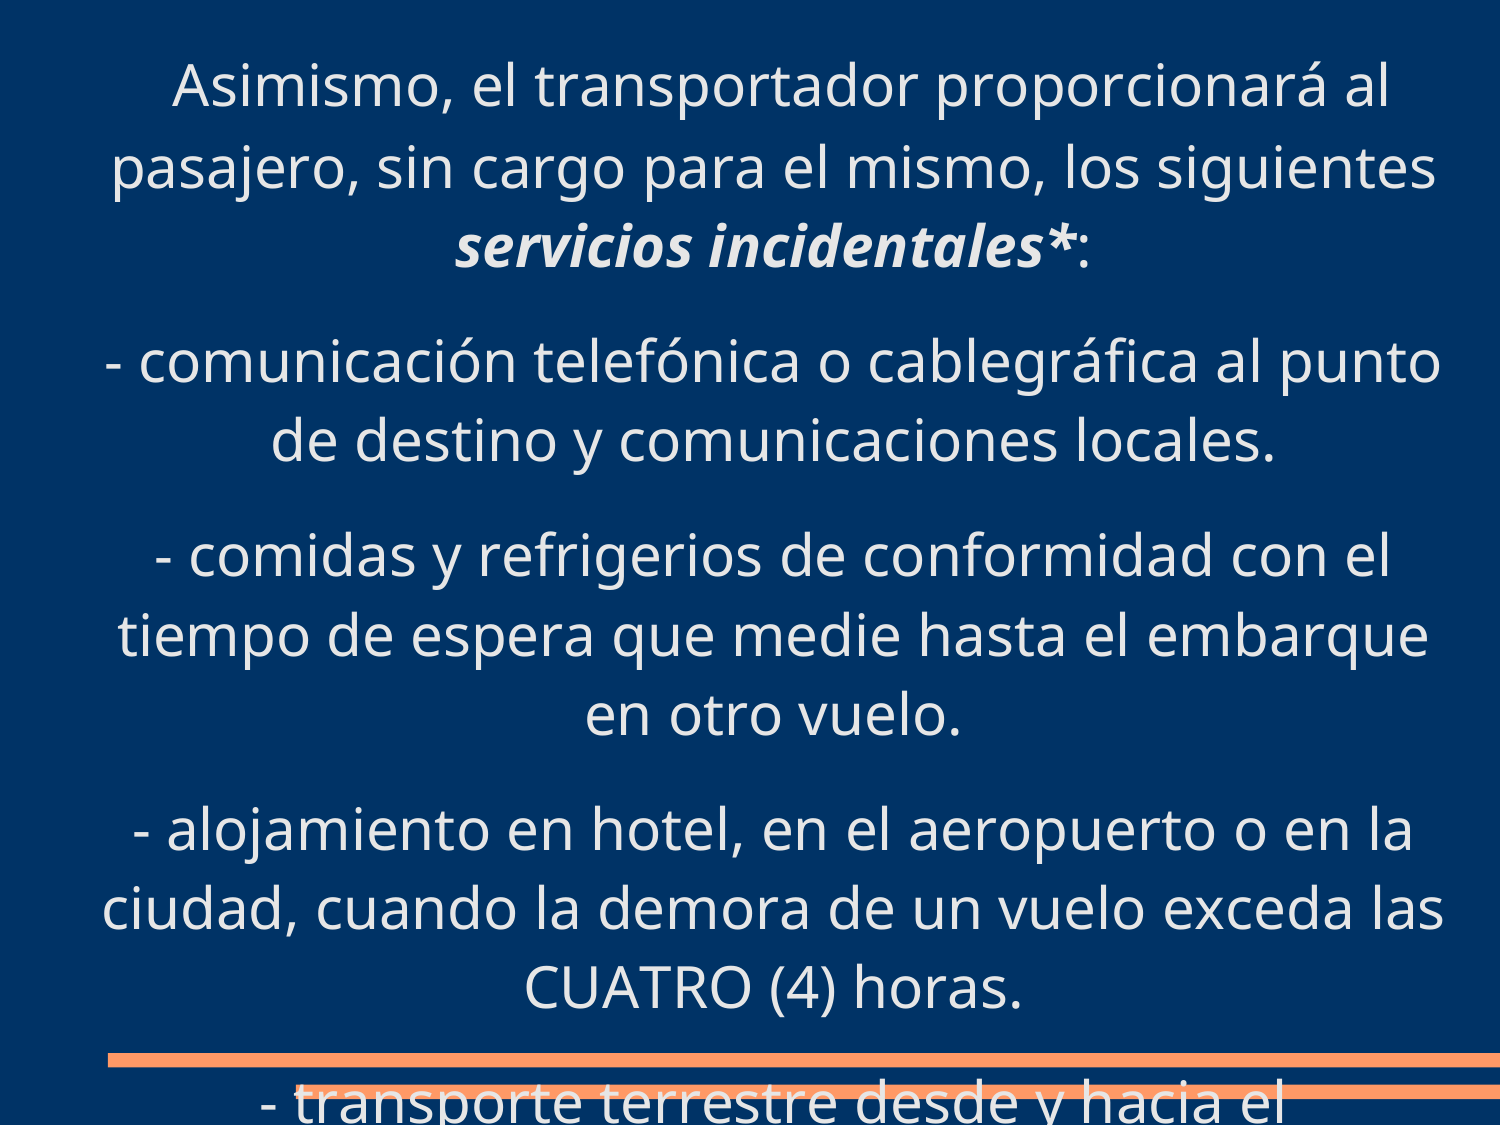

# Asimismo, el transportador proporcionará al pasajero, sin cargo para el mismo, los siguientes servicios incidentales*:
- comunicación telefónica o cablegráfica al punto de destino y comunicaciones locales.
- comidas y refrigerios de conformidad con el tiempo de espera que medie hasta el embarque en otro vuelo.
- alojamiento en hotel, en el aeropuerto o en la ciudad, cuando la demora de un vuelo exceda las CUATRO (4) horas.
- transporte terrestre desde y hacia el aeropuerto.